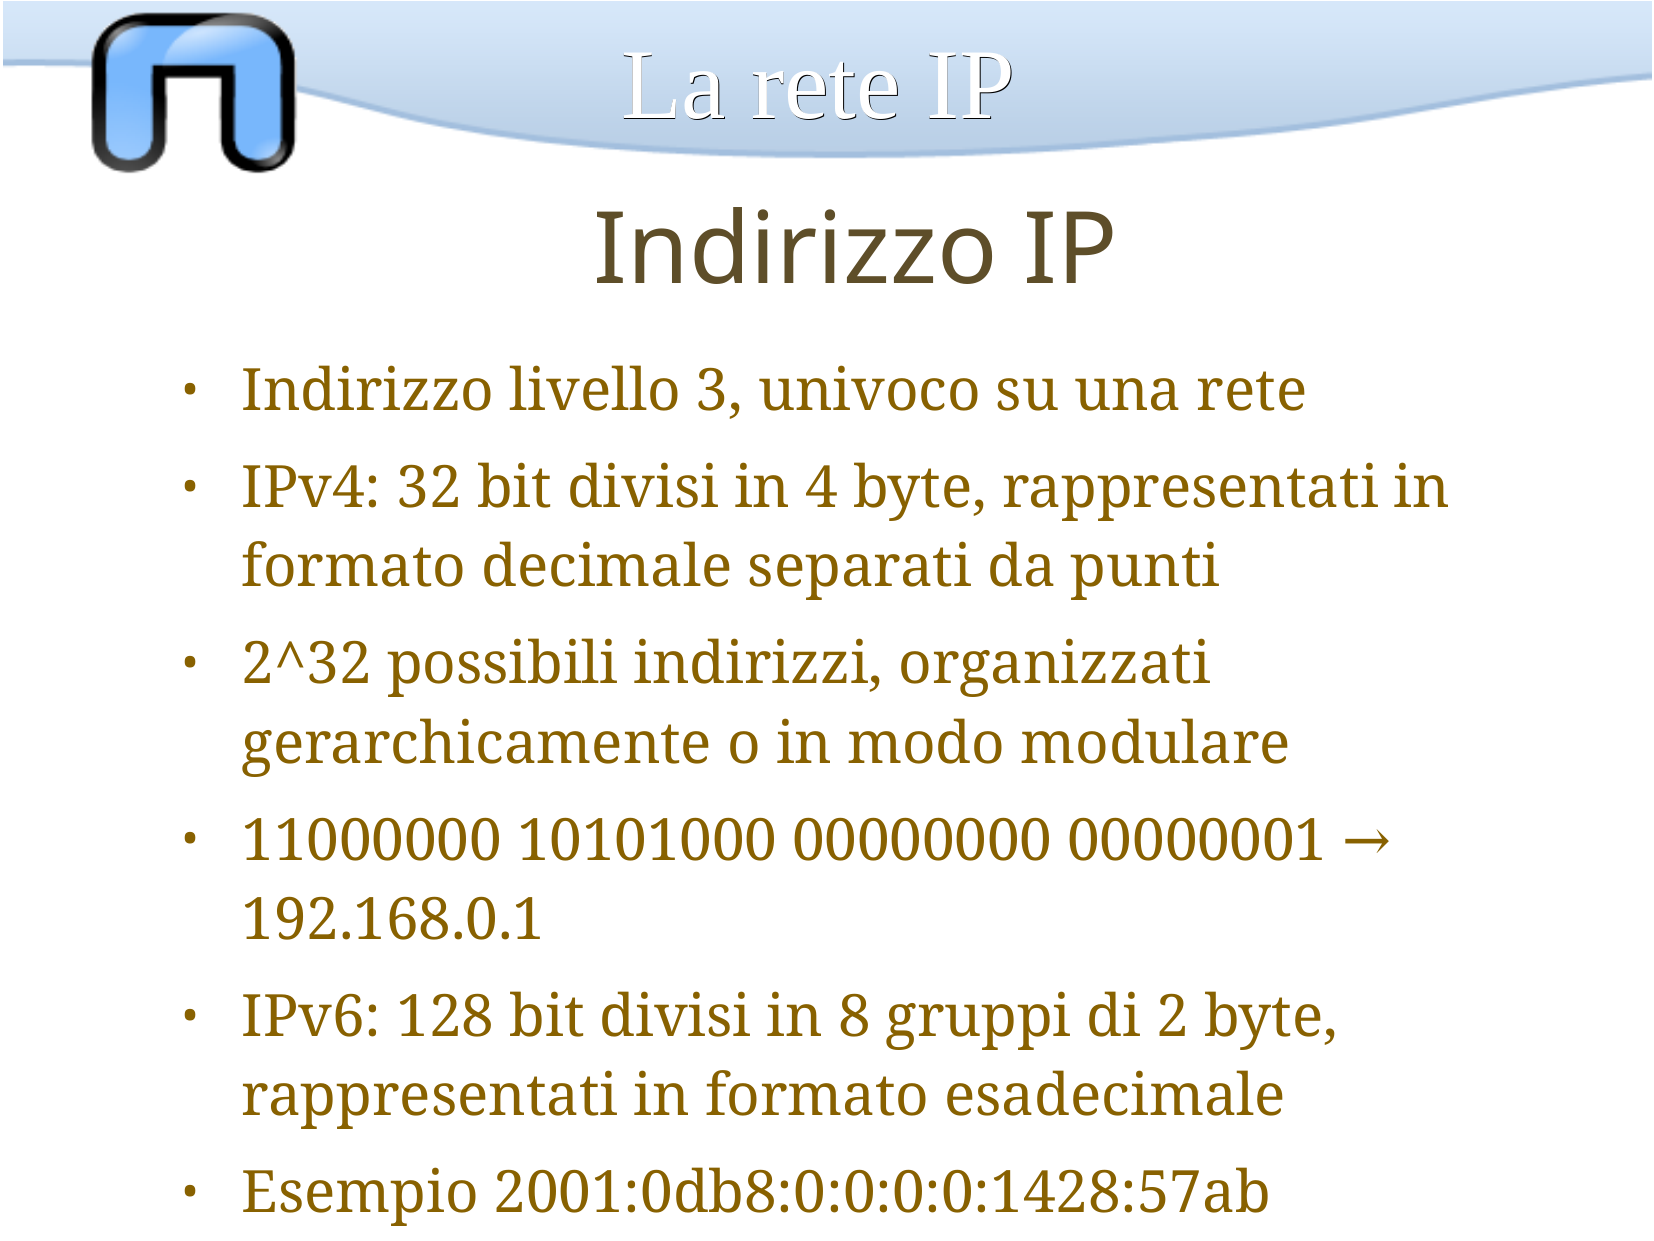

La rete IP
Indirizzo IP
# Indirizzo livello 3, univoco su una rete
IPv4: 32 bit divisi in 4 byte, rappresentati in formato decimale separati da punti
2^32 possibili indirizzi, organizzati gerarchicamente o in modo modulare
11000000 10101000 00000000 00000001 → 192.168.0.1
IPv6: 128 bit divisi in 8 gruppi di 2 byte, rappresentati in formato esadecimale
Esempio 2001:0db8:0:0:0:0:1428:57ab
Retrocompatibile ::c0a8:0001 , ::192.168.0.1